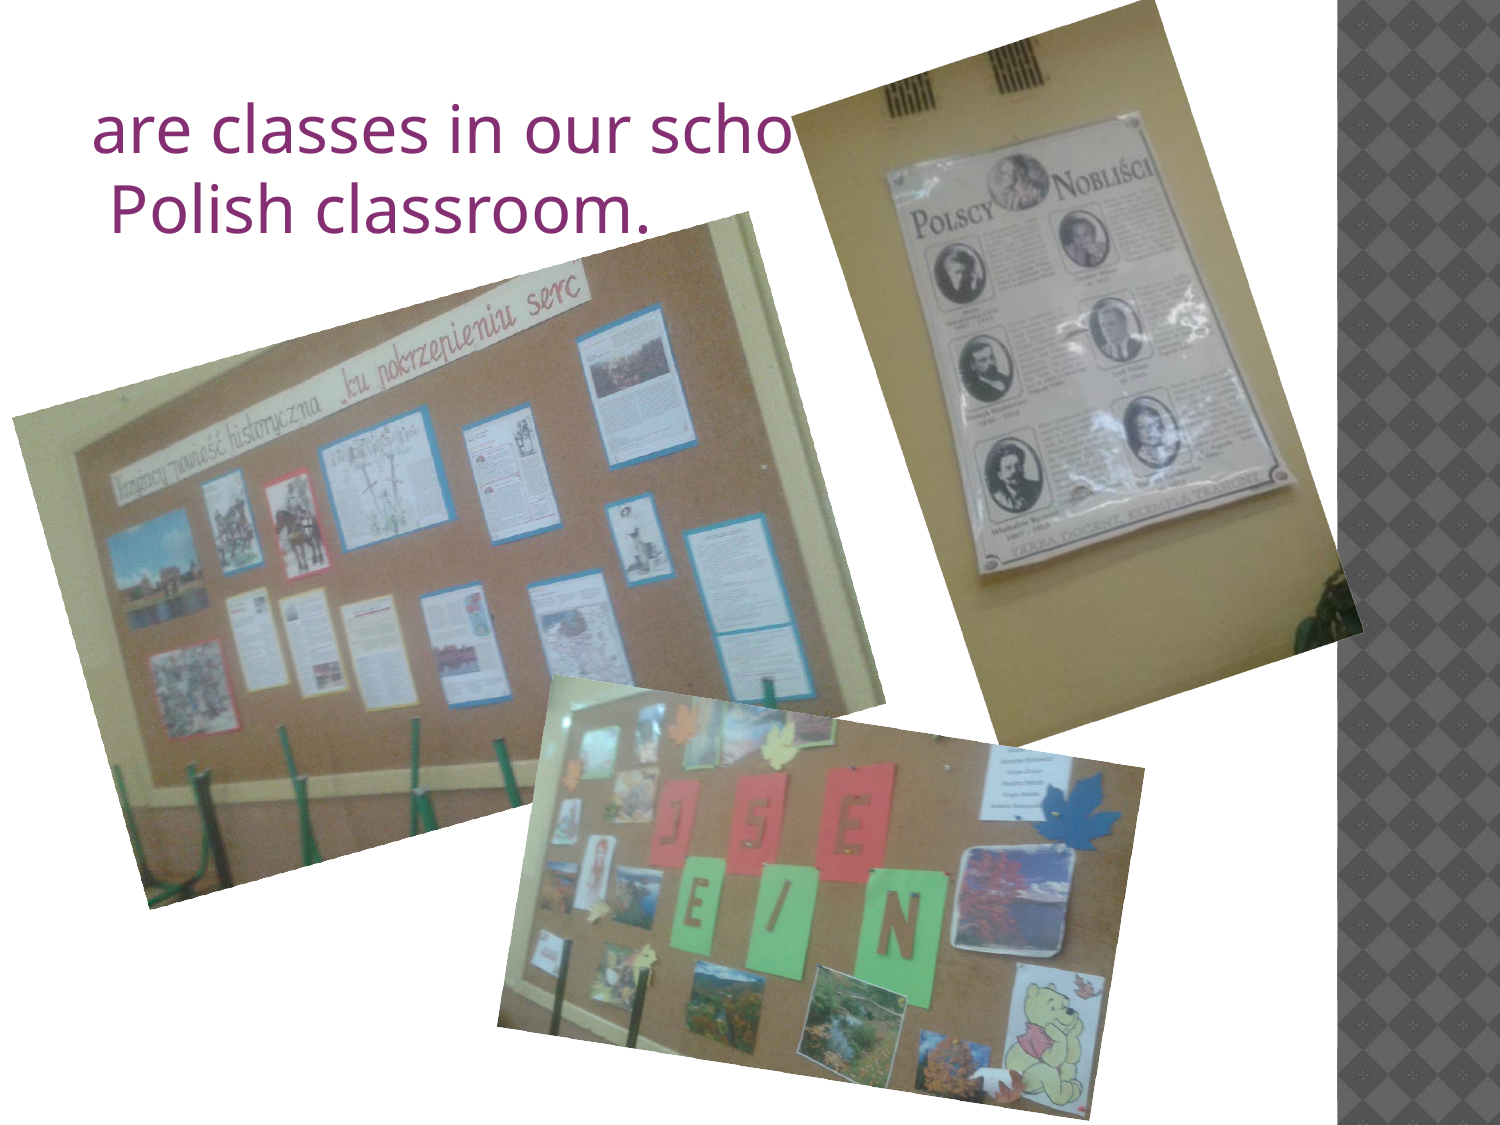

# are classes in our school. Polish classroom.